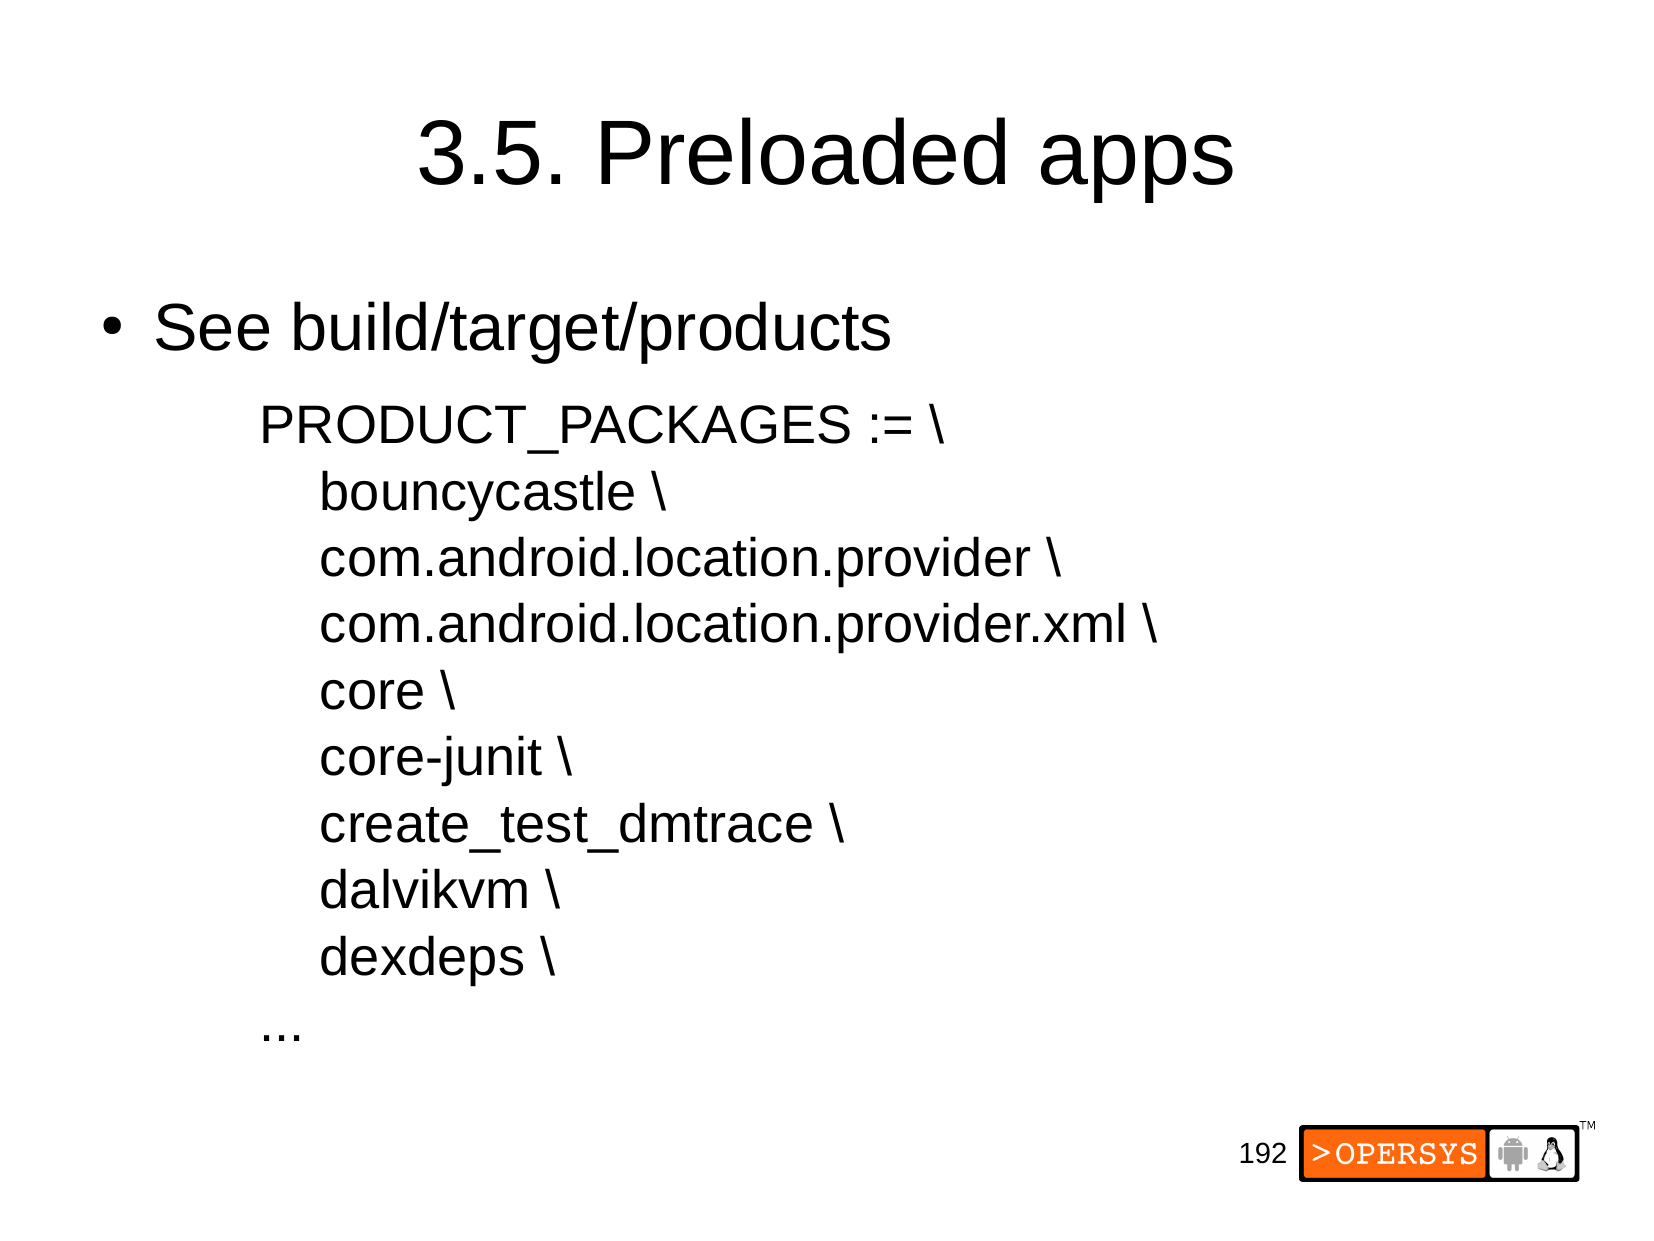

# 3.5. Preloaded apps
See build/target/products
PRODUCT_PACKAGES := \
 bouncycastle \
 com.android.location.provider \
 com.android.location.provider.xml \
 core \
 core-junit \
 create_test_dmtrace \
 dalvikvm \
 dexdeps \
...